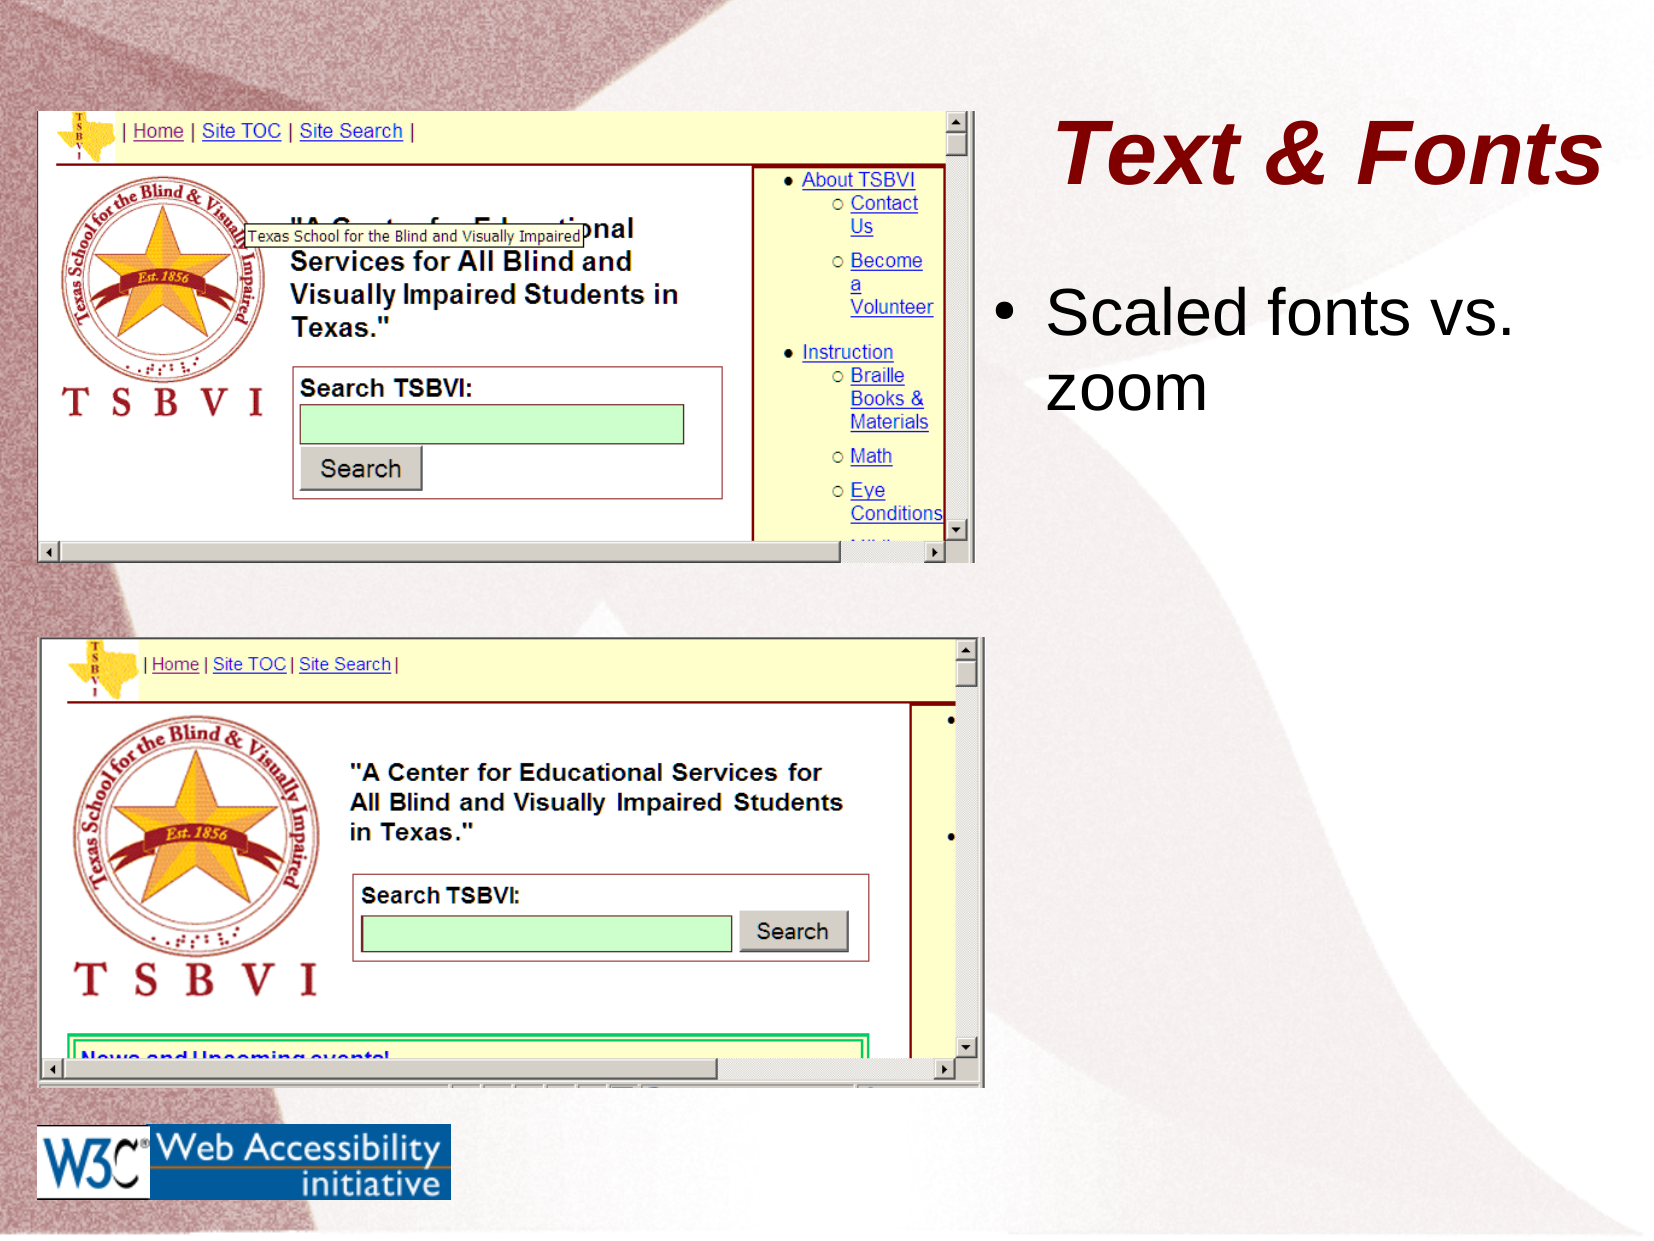

# Text & Fonts
Scaled fonts vs. zoom